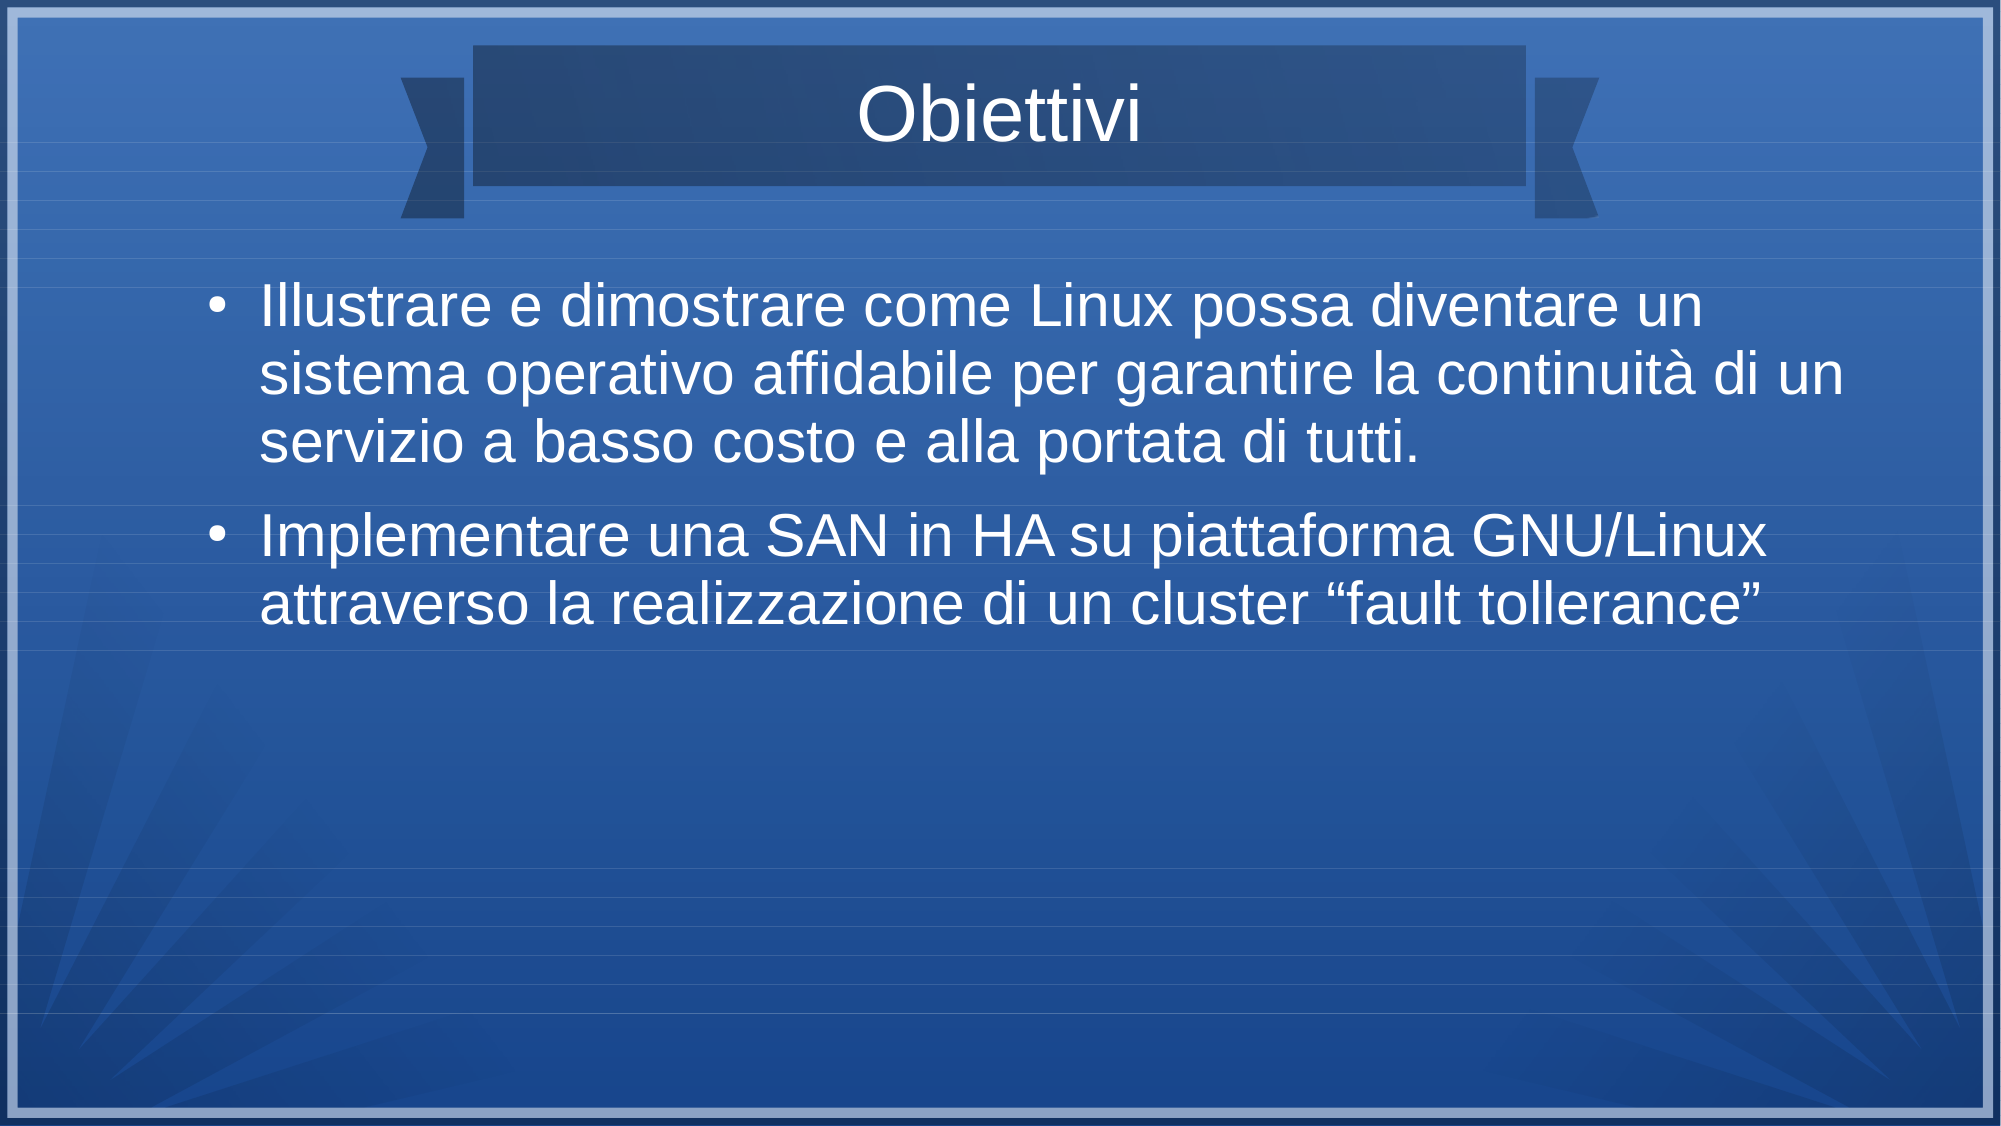

# Obiettivi
Illustrare e dimostrare come Linux possa diventare un sistema operativo affidabile per garantire la continuità di un servizio a basso costo e alla portata di tutti.
Implementare una SAN in HA su piattaforma GNU/Linux attraverso la realizzazione di un cluster “fault tollerance”